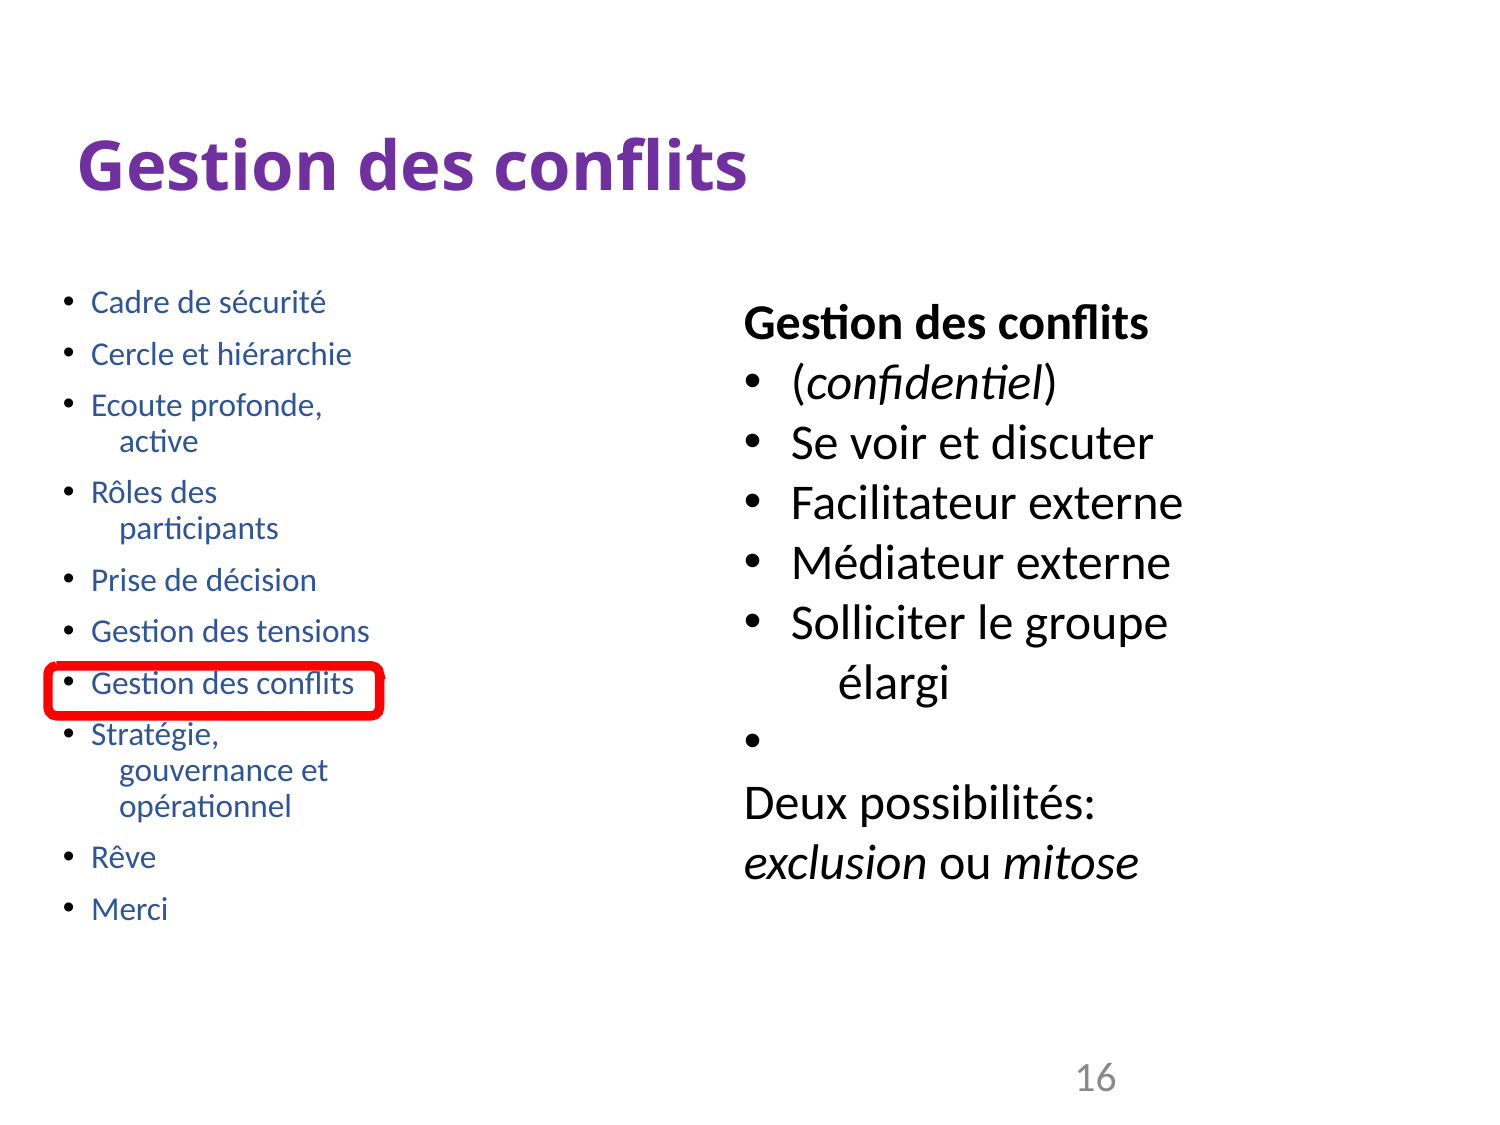

# Gestion des conflits
Cadre de sécurité
Cercle et hiérarchie
Ecoute profonde, active
Rôles des participants
Prise de décision
Gestion des tensions
Gestion des conflits
Stratégie, gouvernance et opérationnel
Rêve
Merci
Gestion des conflits
(confidentiel)
Se voir et discuter
Facilitateur externe
Médiateur externe
Solliciter le groupe élargi
Deux possibilités: exclusion ou mitose